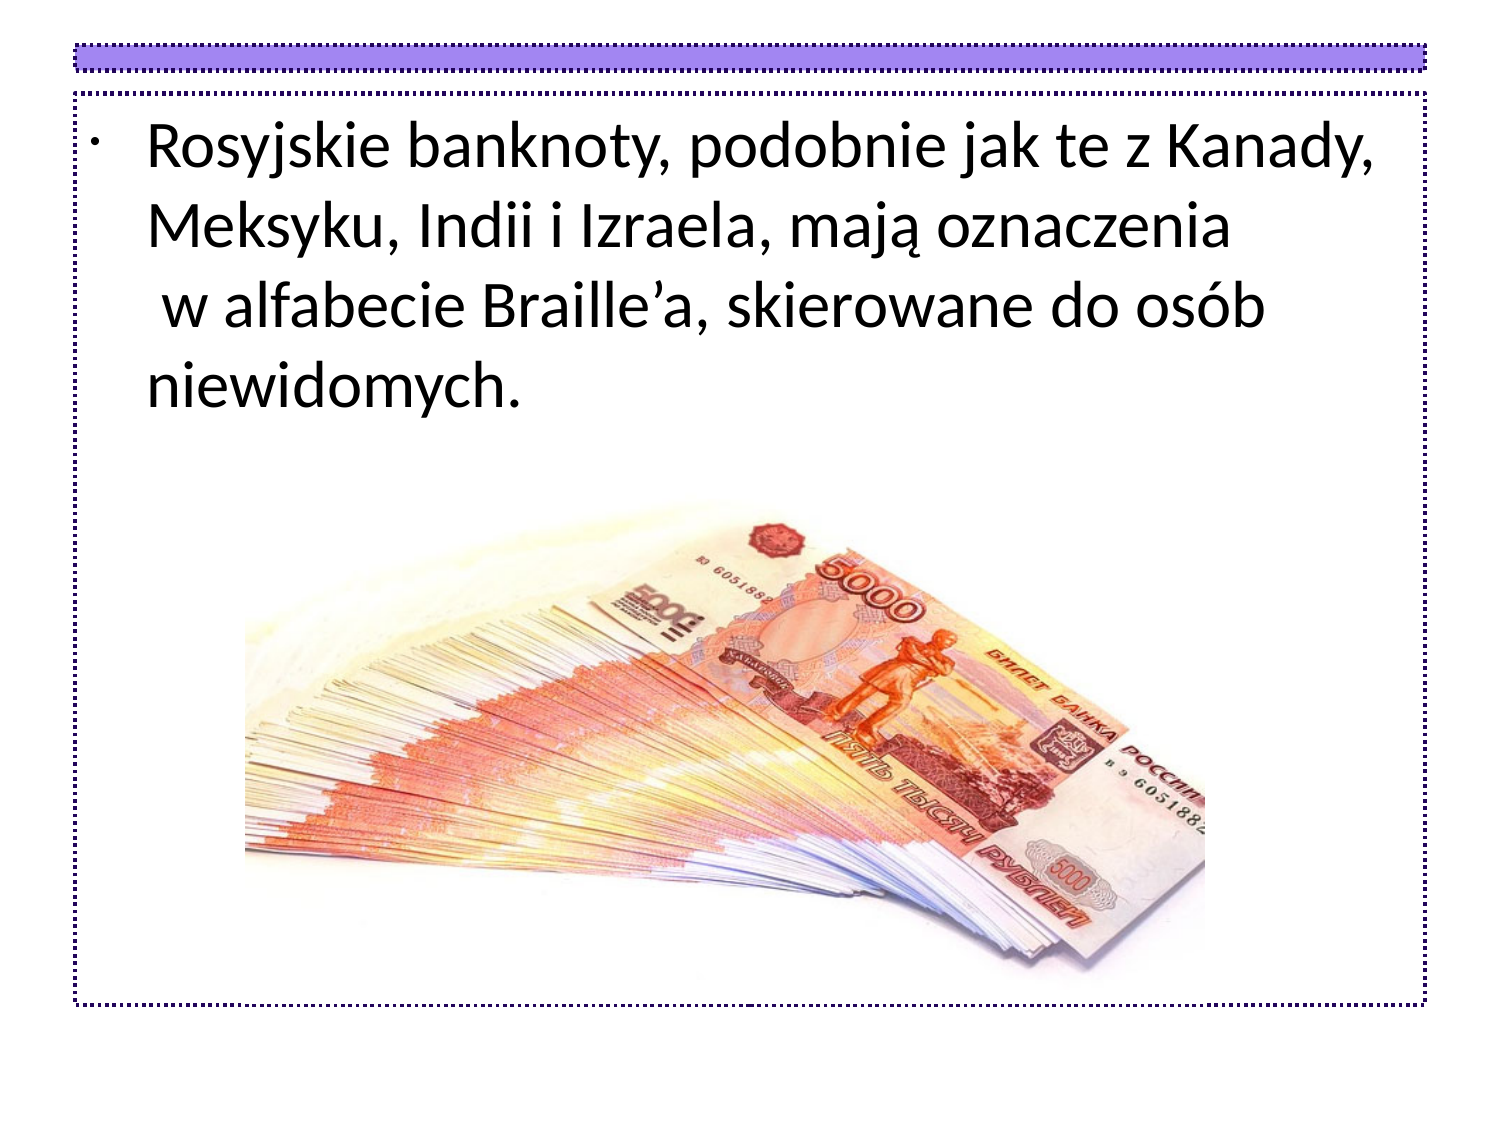

#
Rosyjskie banknoty, podobnie jak te z Kanady, Meksyku, Indii i Izraela, mają oznaczenia w alfabecie Braille’a, skierowane do osób niewidomych.